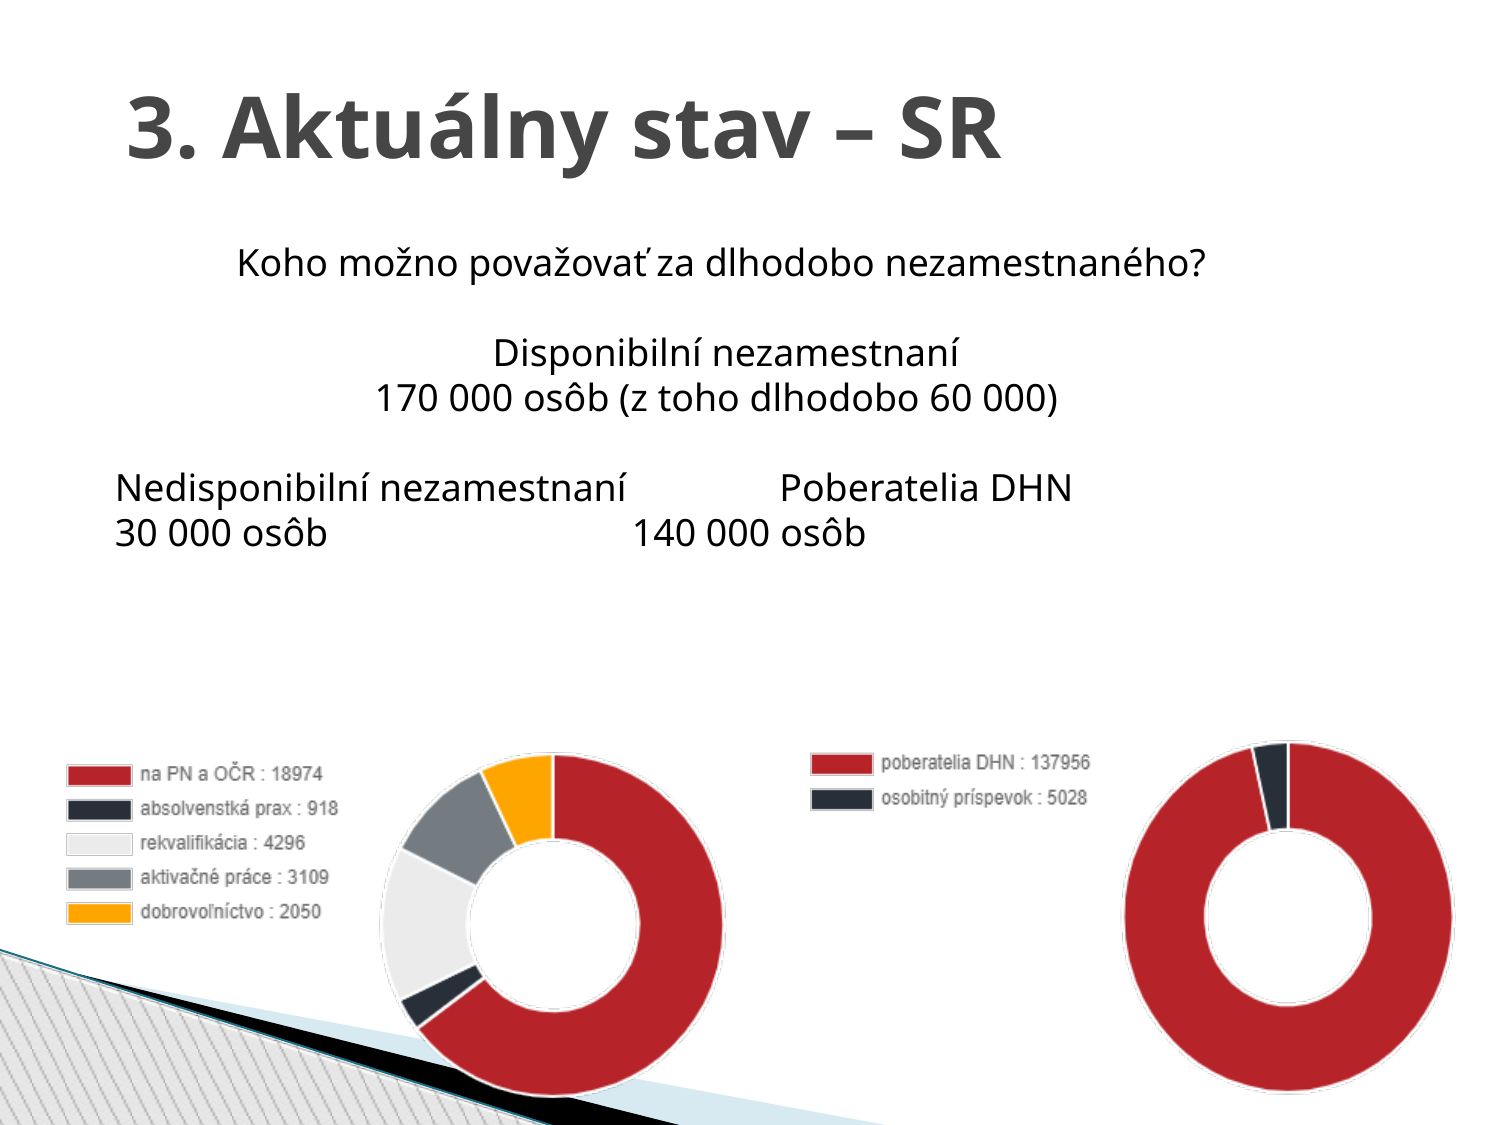

3. Aktuálny stav – SR
Koho možno považovať za dlhodobo nezamestnaného?
Disponibilní nezamestnaní
170 000 osôb (z toho dlhodobo 60 000)
Nedisponibilní nezamestnaní			Poberatelia DHN
30 000 osôb					140 000 osôb